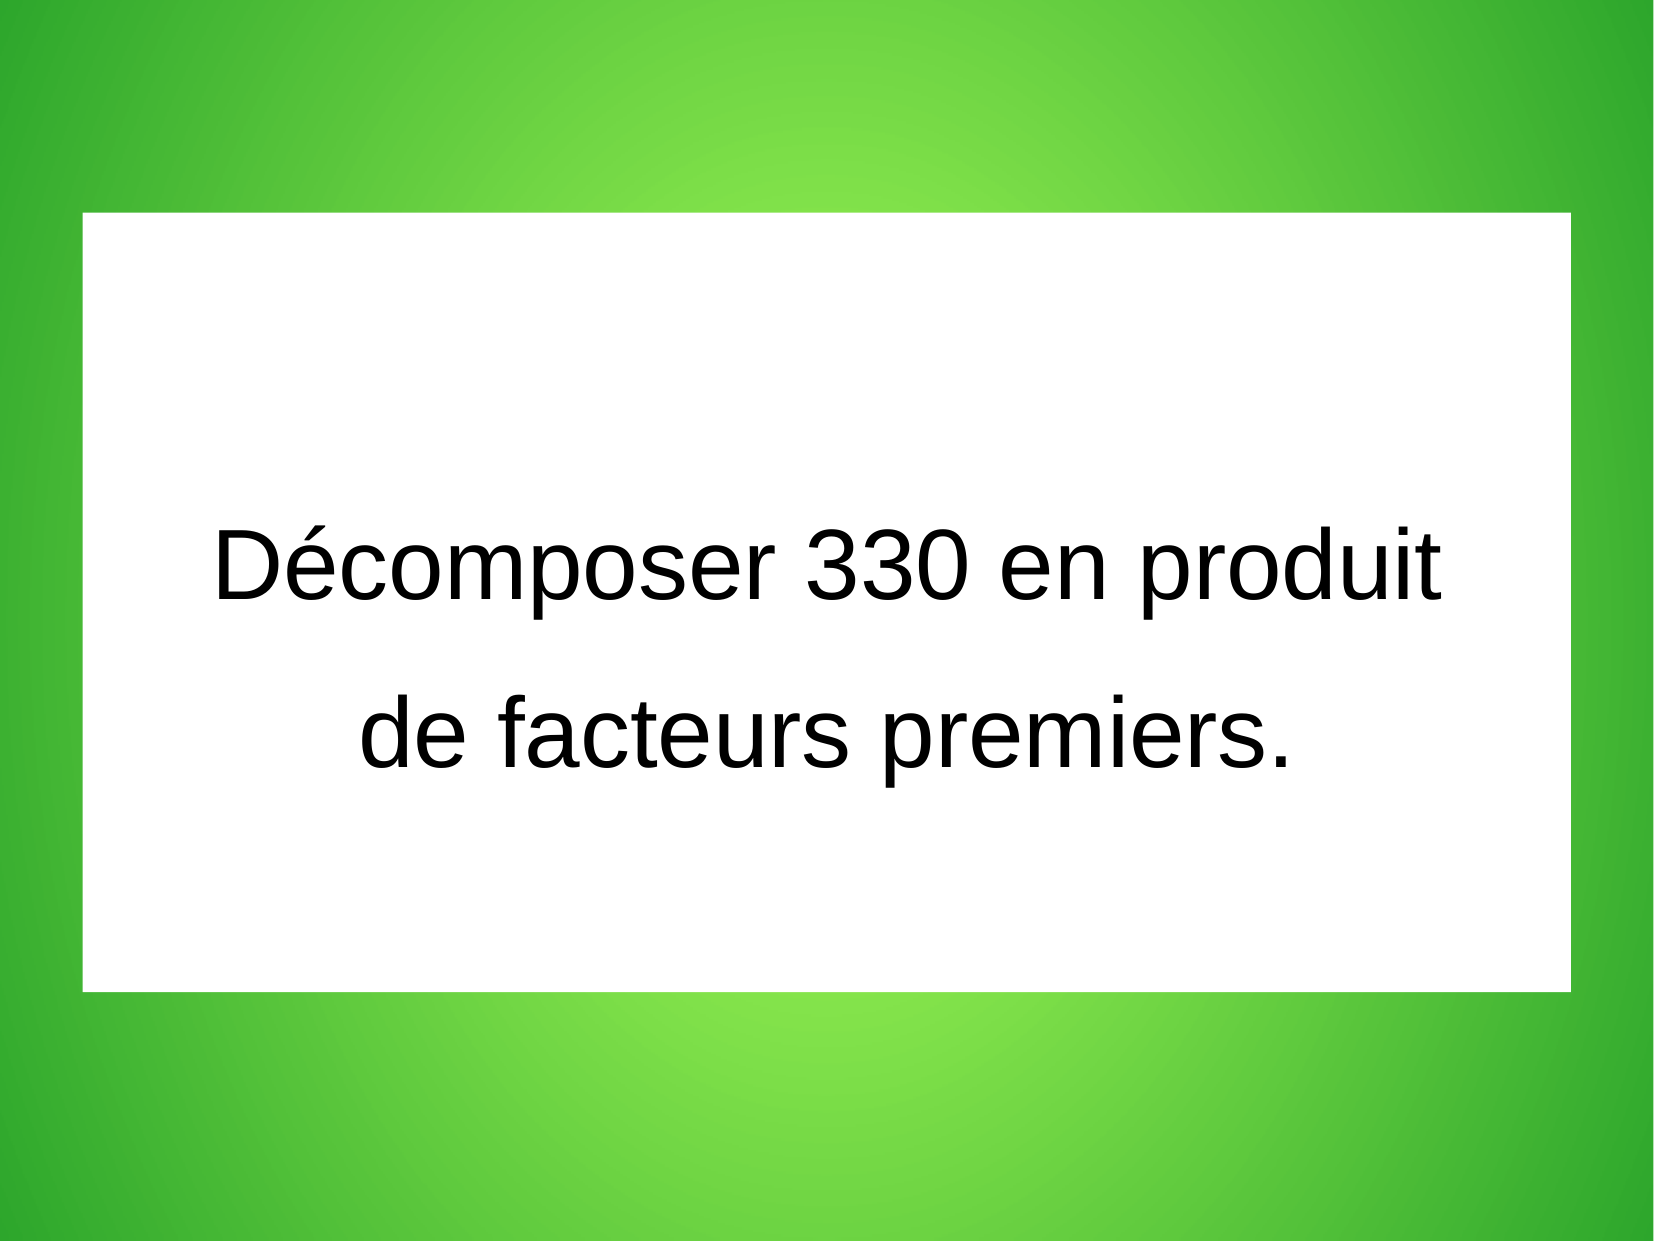

#
Décomposer 330 en produit de facteurs premiers.